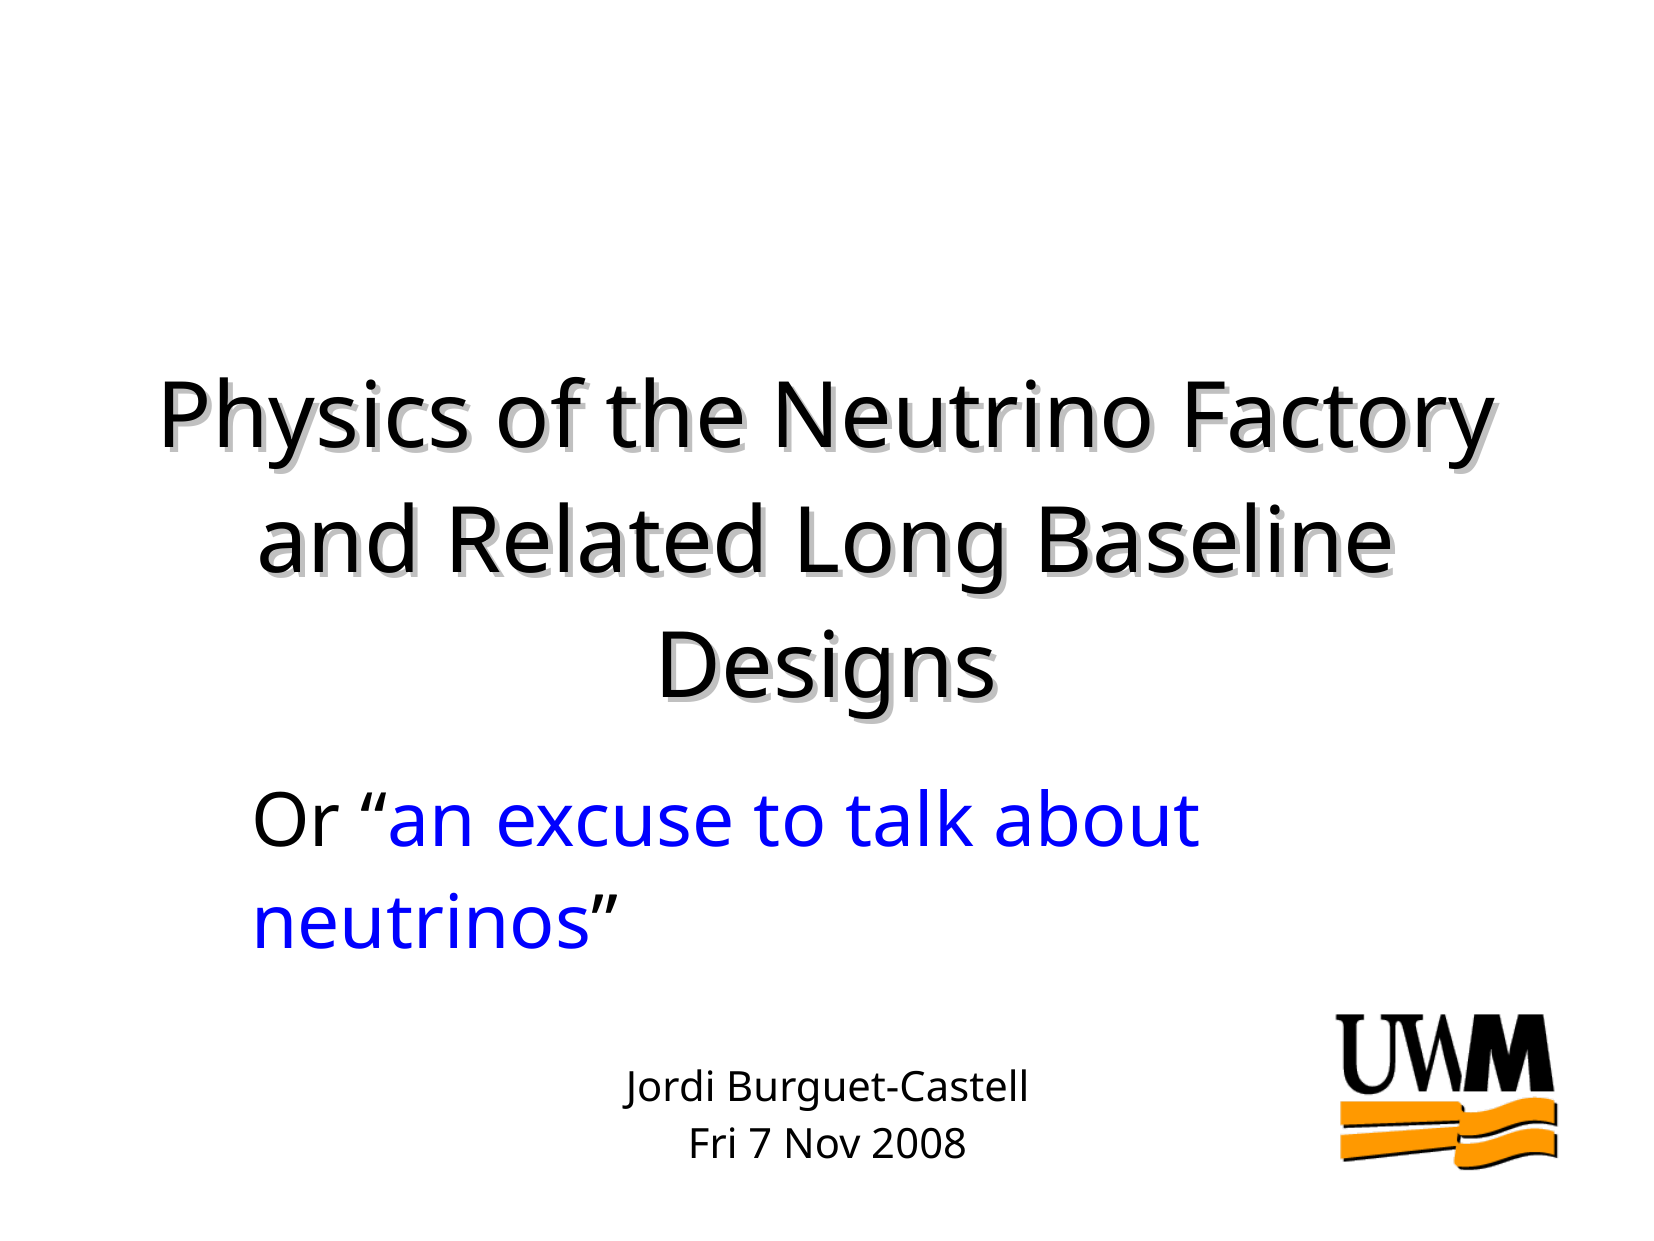

# Physics of the Neutrino Factory and Related Long Baseline Designs
Or “an excuse to talk about neutrinos”
Jordi Burguet-Castell
Fri 7 Nov 2008